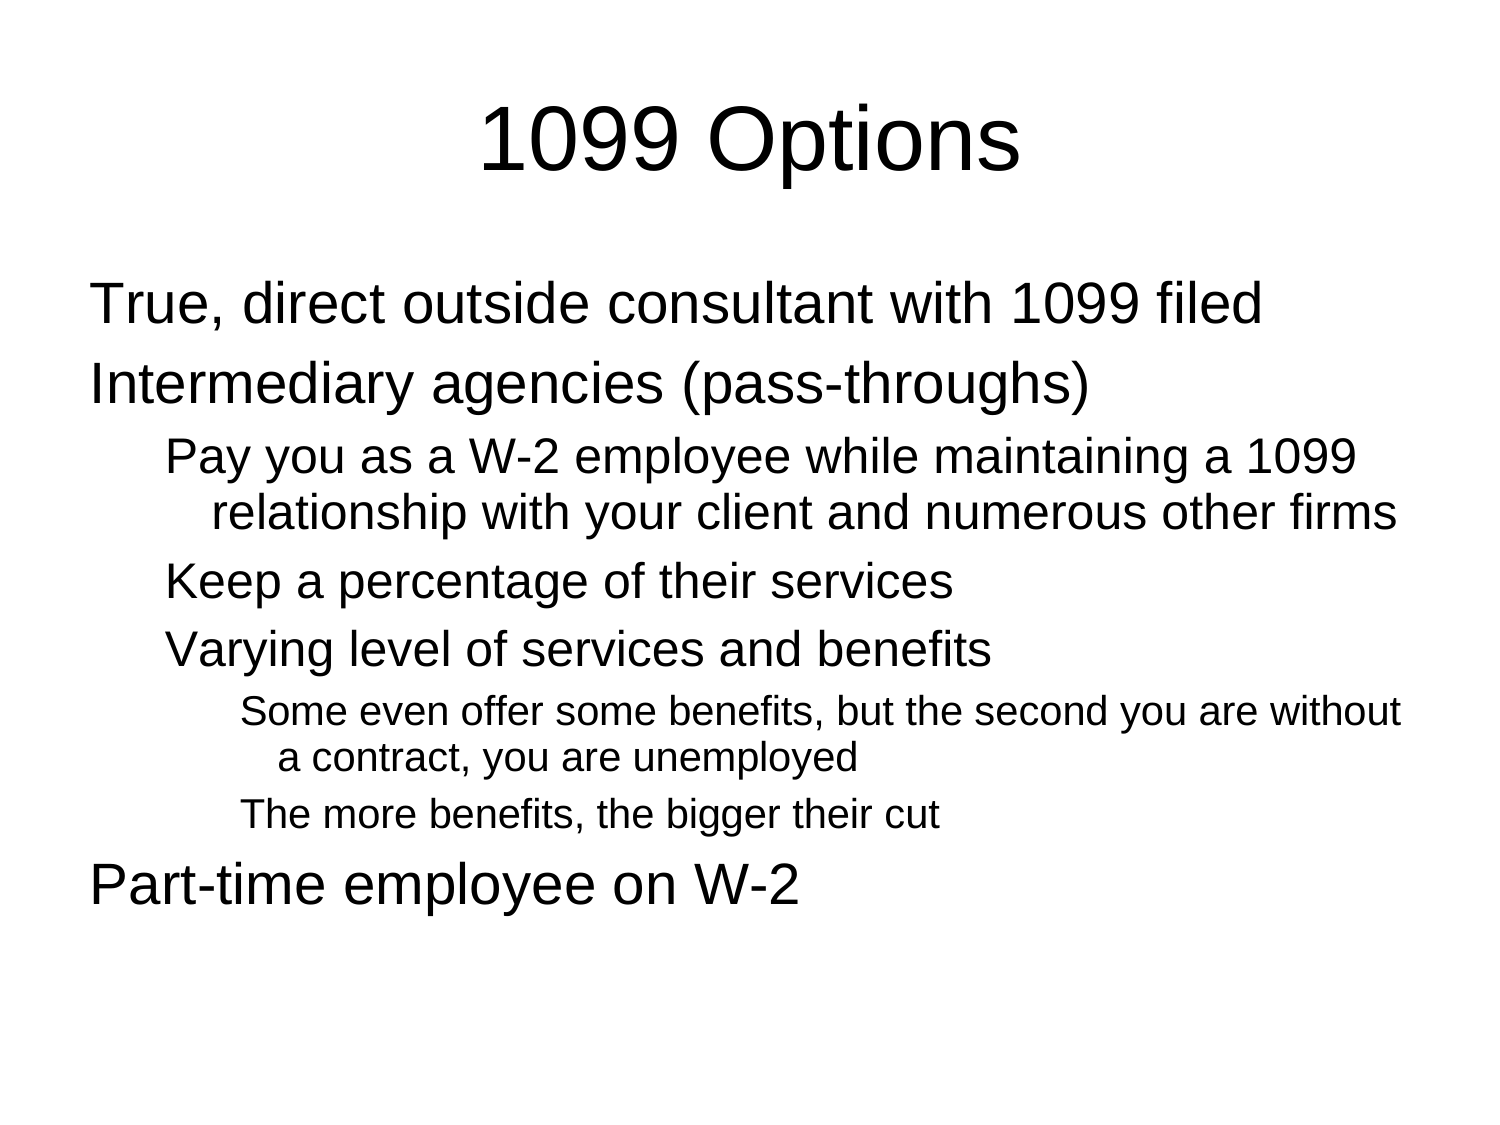

# 1099 Options
True, direct outside consultant with 1099 filed
Intermediary agencies (pass-throughs)
Pay you as a W-2 employee while maintaining a 1099 relationship with your client and numerous other firms
Keep a percentage of their services
Varying level of services and benefits
Some even offer some benefits, but the second you are without a contract, you are unemployed
The more benefits, the bigger their cut
Part-time employee on W-2